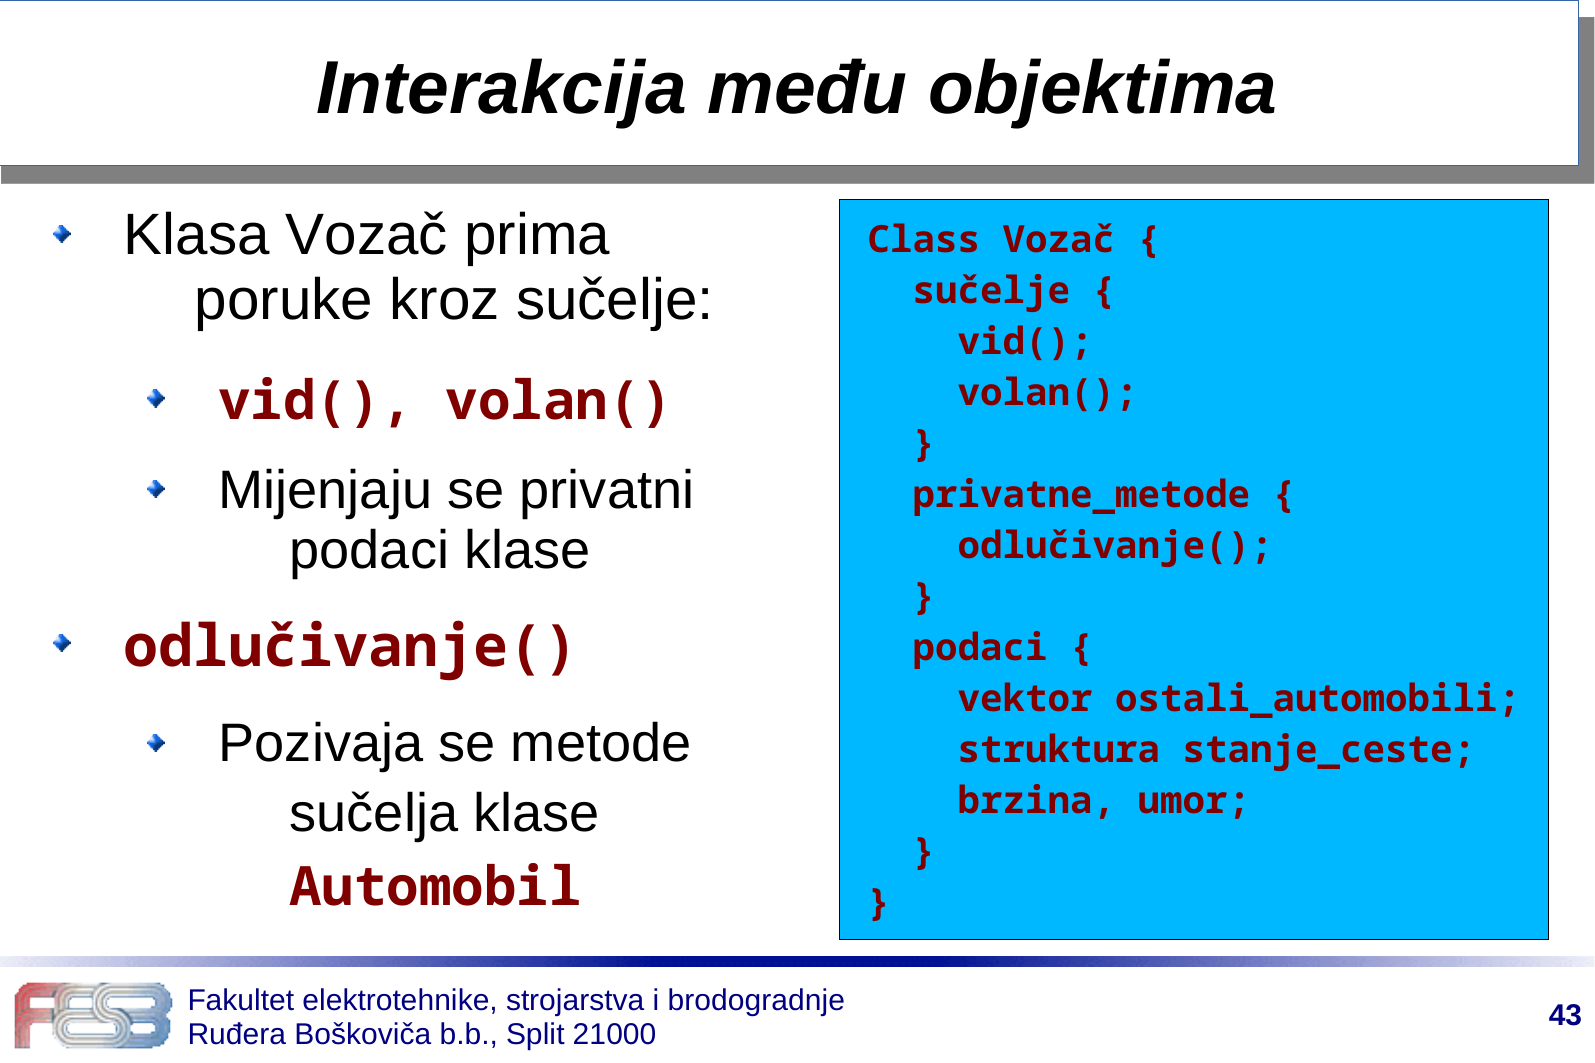

# Interakcija među objektima
Class Vozač {
 sučelje {
 vid();
 volan();
 }
 privatne_metode {
 odlučivanje();
 }
 podaci {
 vektor ostali_automobili;
 struktura stanje_ceste;
 brzina, umor;
 }
}
Klasa Vozač prima poruke kroz sučelje:
vid(), volan()
Mijenjaju se privatni podaci klase
odlučivanje()
Pozivaja se metode sučelja klase Automobil